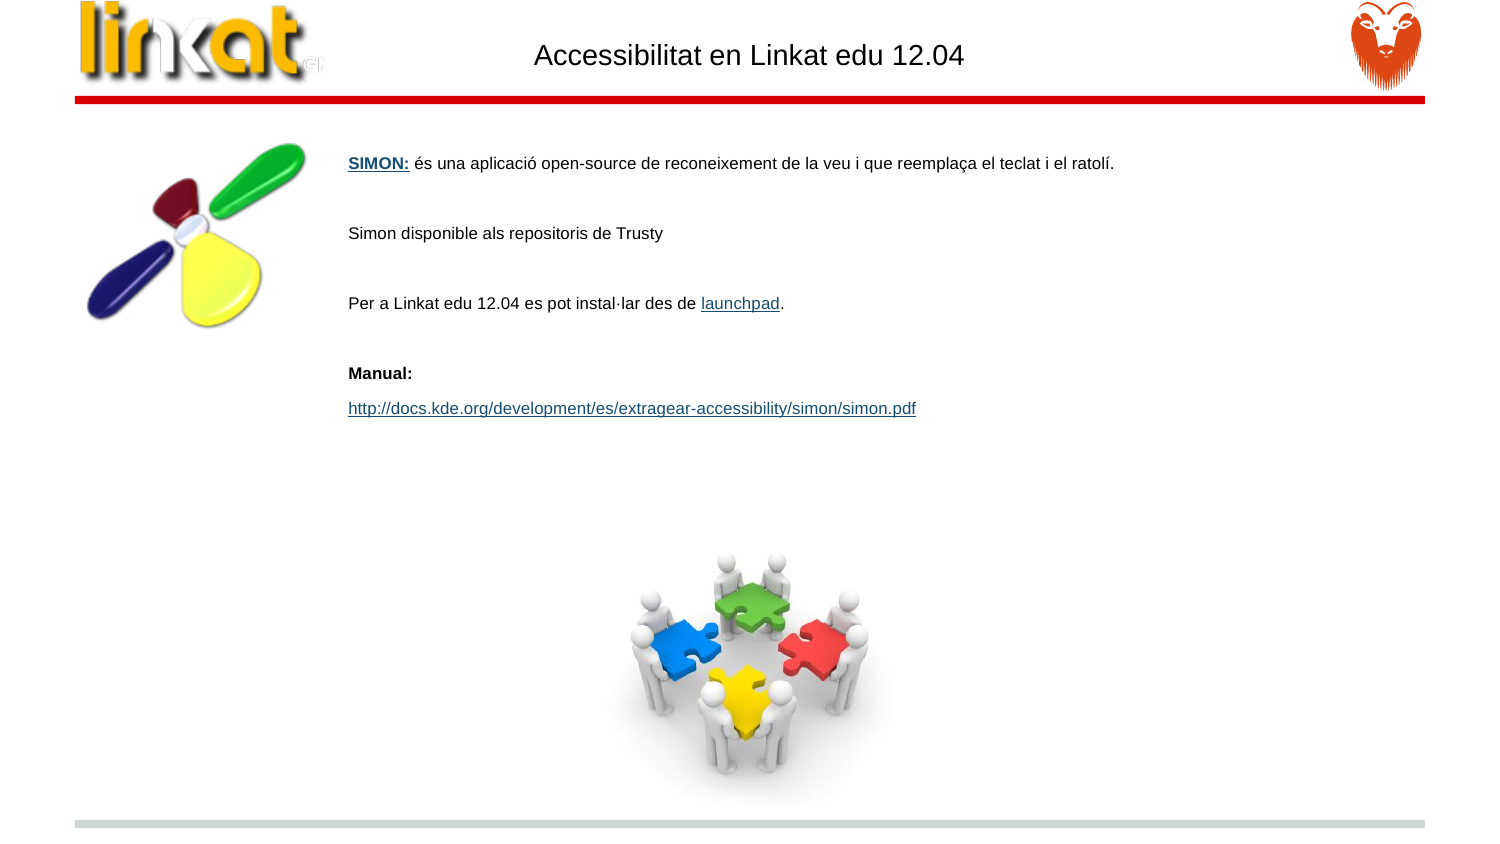

SIMON: és una aplicació open-source de reconeixement de la veu i que reemplaça el teclat i el ratolí.
Simon disponible als repositoris de Trusty
Per a Linkat edu 12.04 es pot instal·lar des de launchpad.
Manual:
http://docs.kde.org/development/es/extragear-accessibility/simon/simon.pdf